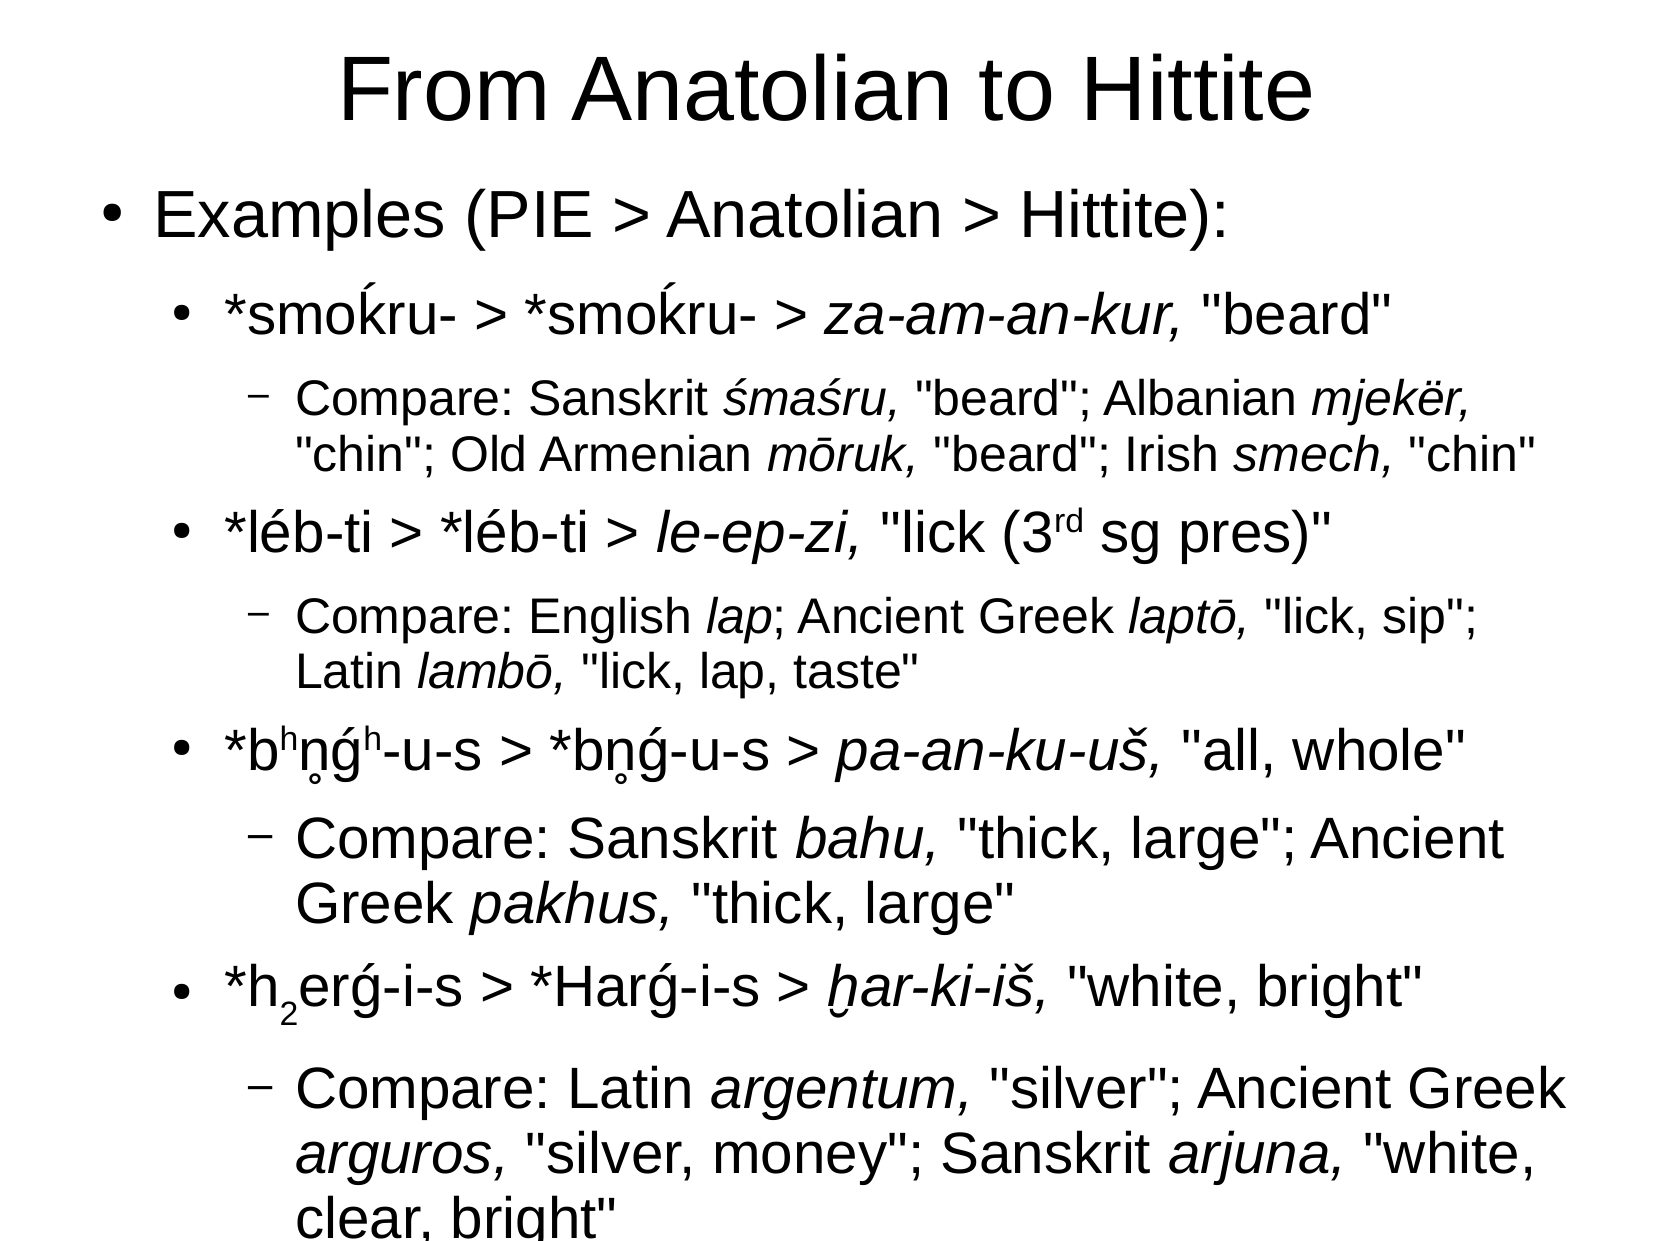

# From Anatolian to Hittite
Examples (PIE > Anatolian > Hittite):
*smoḱru- > *smoḱru- > za-am-an-kur, "beard"
Compare: Sanskrit śmaśru, "beard"; Albanian mjekër, "chin"; Old Armenian mōruk, "beard"; Irish smech, "chin"
*léb-ti > *léb-ti > le-ep-zi, "lick (3rd sg pres)"
Compare: English lap; Ancient Greek laptō, "lick, sip"; Latin lambō, "lick, lap, taste"
*bhn̥ǵh-u-s > *bn̥ǵ-u-s > pa-an-ku-uš, "all, whole"
Compare: Sanskrit bahu, "thick, large"; Ancient Greek pakhus, "thick, large"
*h2erǵ-i-s > *Harǵ-i-s > ḫar-ki-iš, "white, bright"
Compare: Latin argentum, "silver"; Ancient Greek arguros, "silver, money"; Sanskrit arjuna, "white, clear, bright"